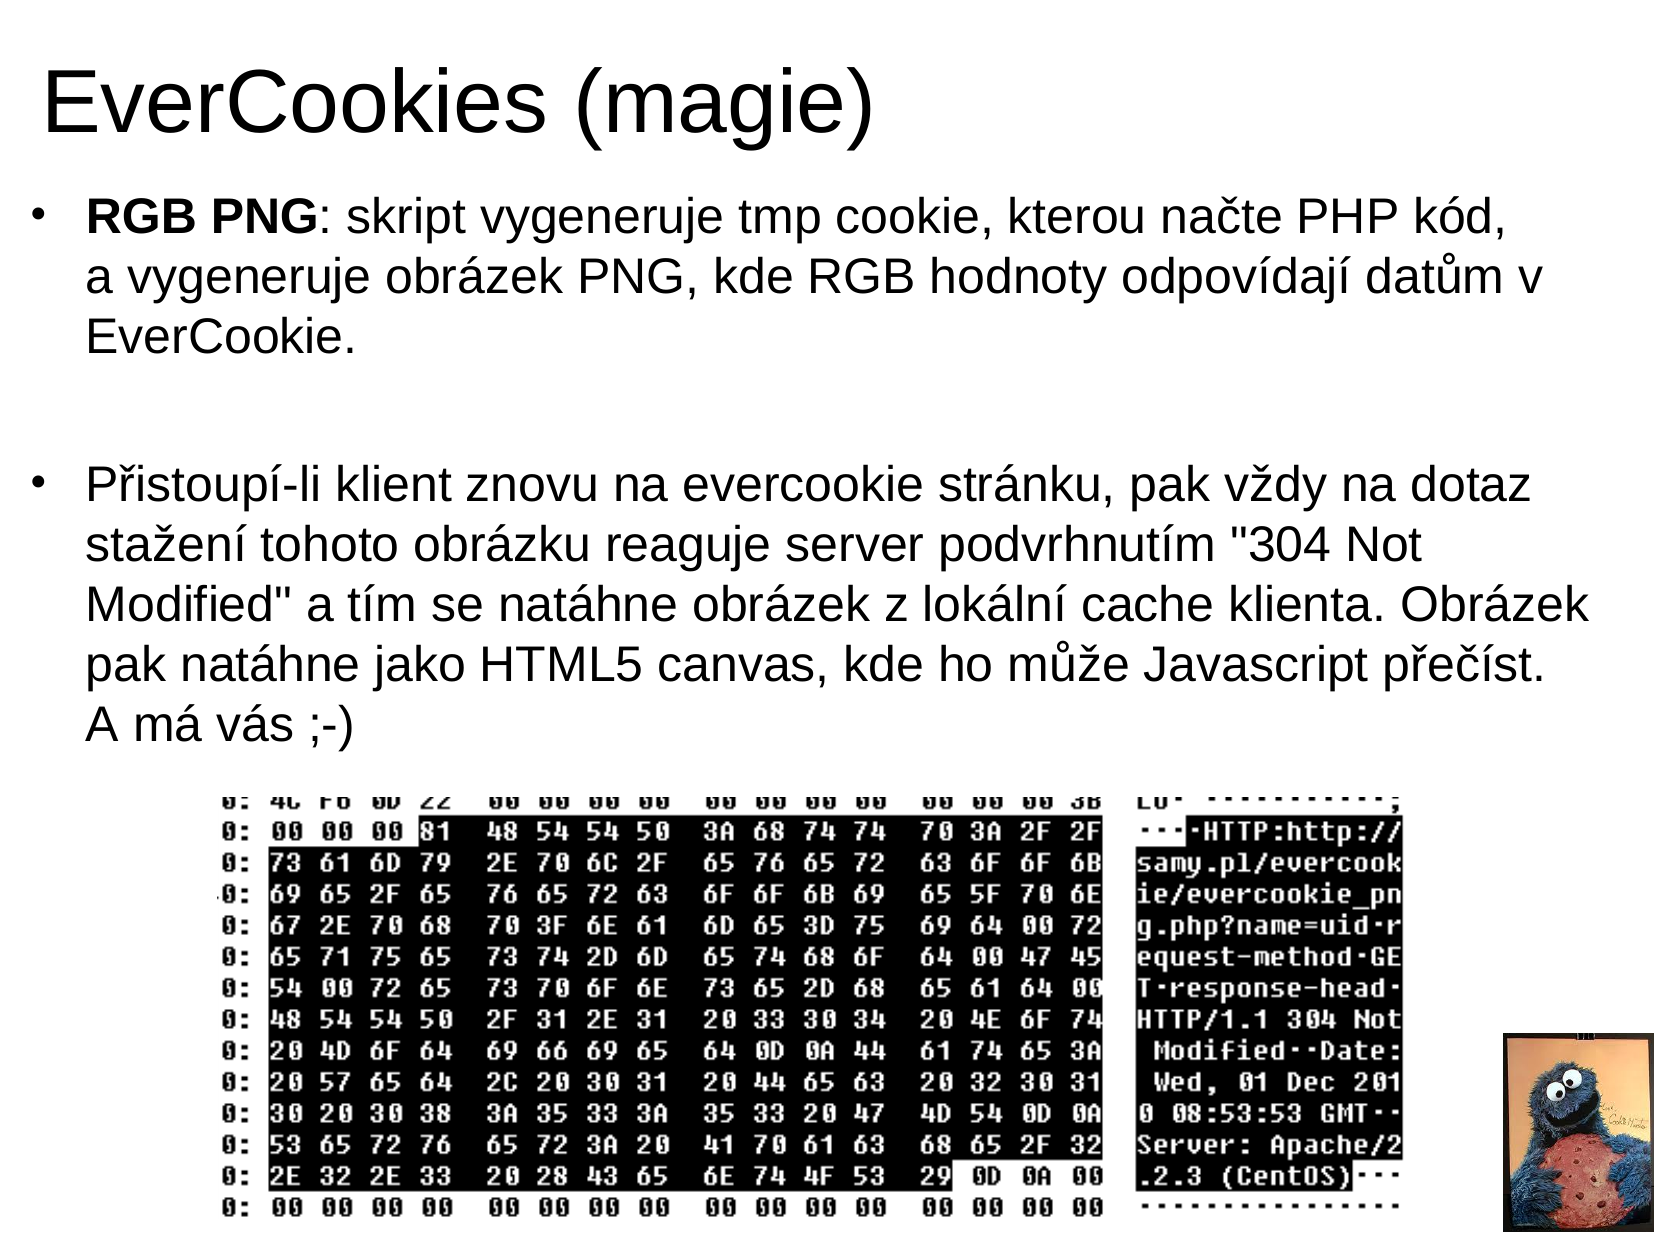

# EverCookies (magie)
RGB PNG: skript vygeneruje tmp cookie, kterou načte PHP kód, a vygeneruje obrázek PNG, kde RGB hodnoty odpovídají datům v EverCookie.
Přistoupí-li klient znovu na evercookie stránku, pak vždy na dotaz stažení tohoto obrázku reaguje server podvrhnutím "304 Not Modified" a tím se natáhne obrázek z lokální cache klienta. Obrázek pak natáhne jako HTML5 canvas, kde ho může Javascript přečíst. A má vás ;-)